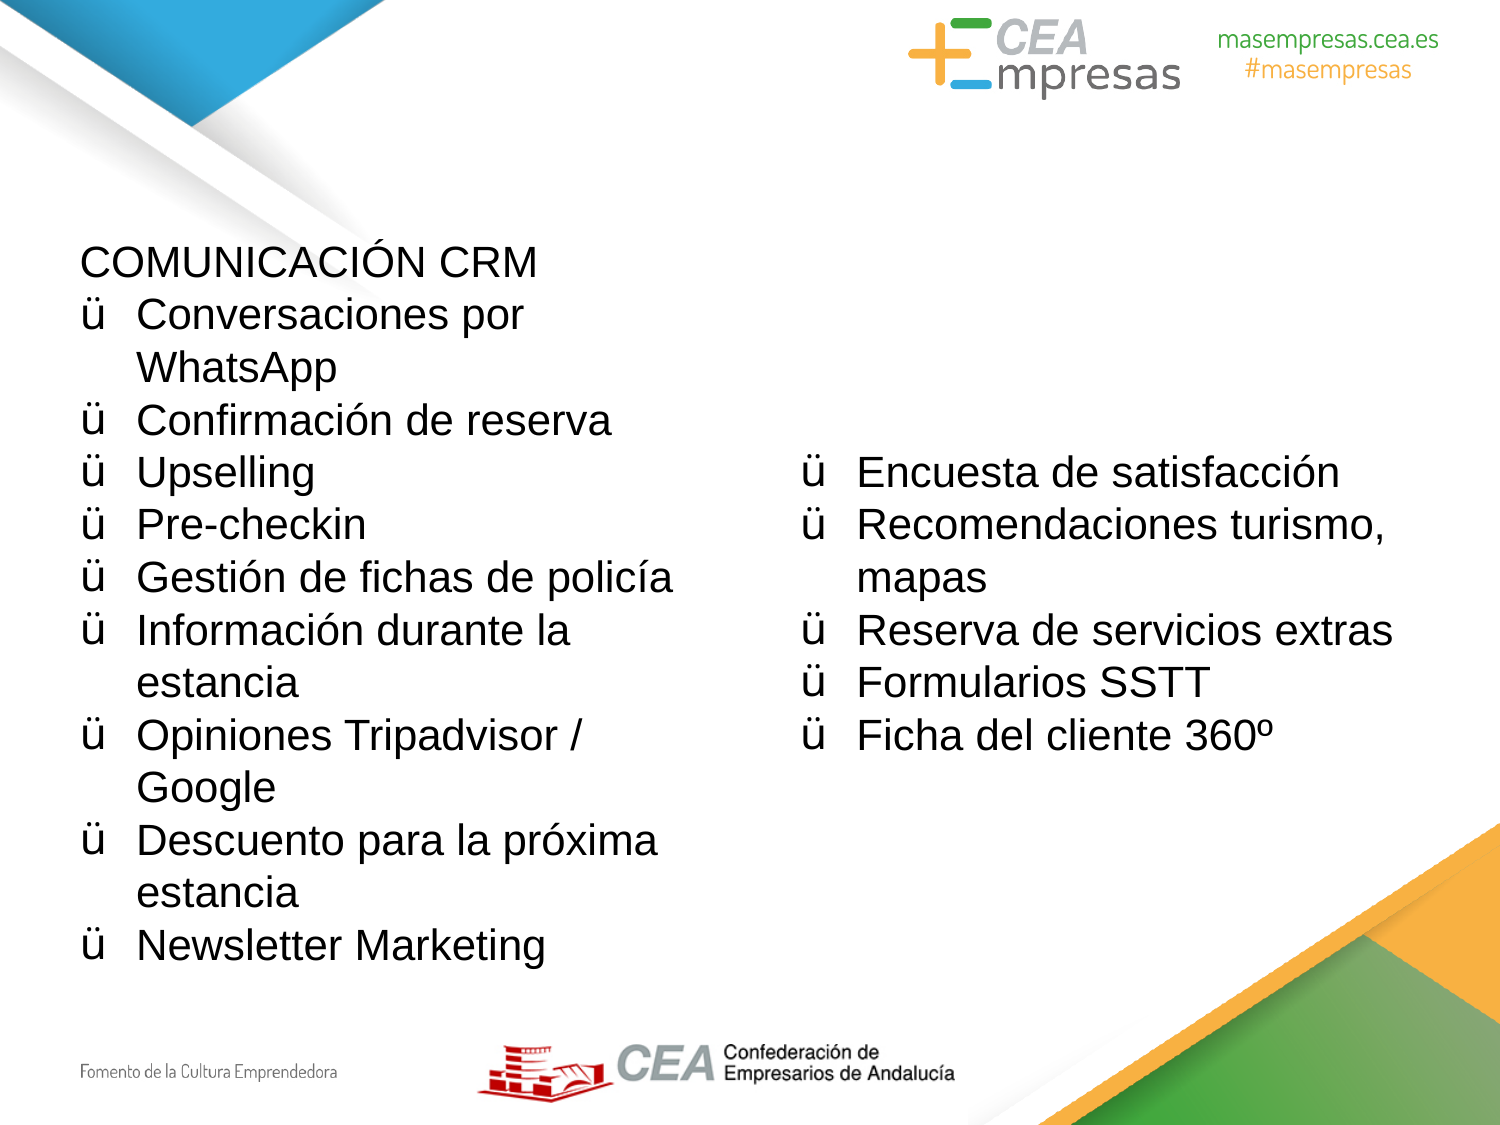

COMUNICACIÓN CRM
Conversaciones por WhatsApp
Confirmación de reserva
Upselling
Pre-checkin
Gestión de fichas de policía
Información durante la estancia
Opiniones Tripadvisor / Google
Descuento para la próxima estancia
Newsletter Marketing
Encuesta de satisfacción
Recomendaciones turismo, mapas
Reserva de servicios extras
Formularios SSTT
Ficha del cliente 360º